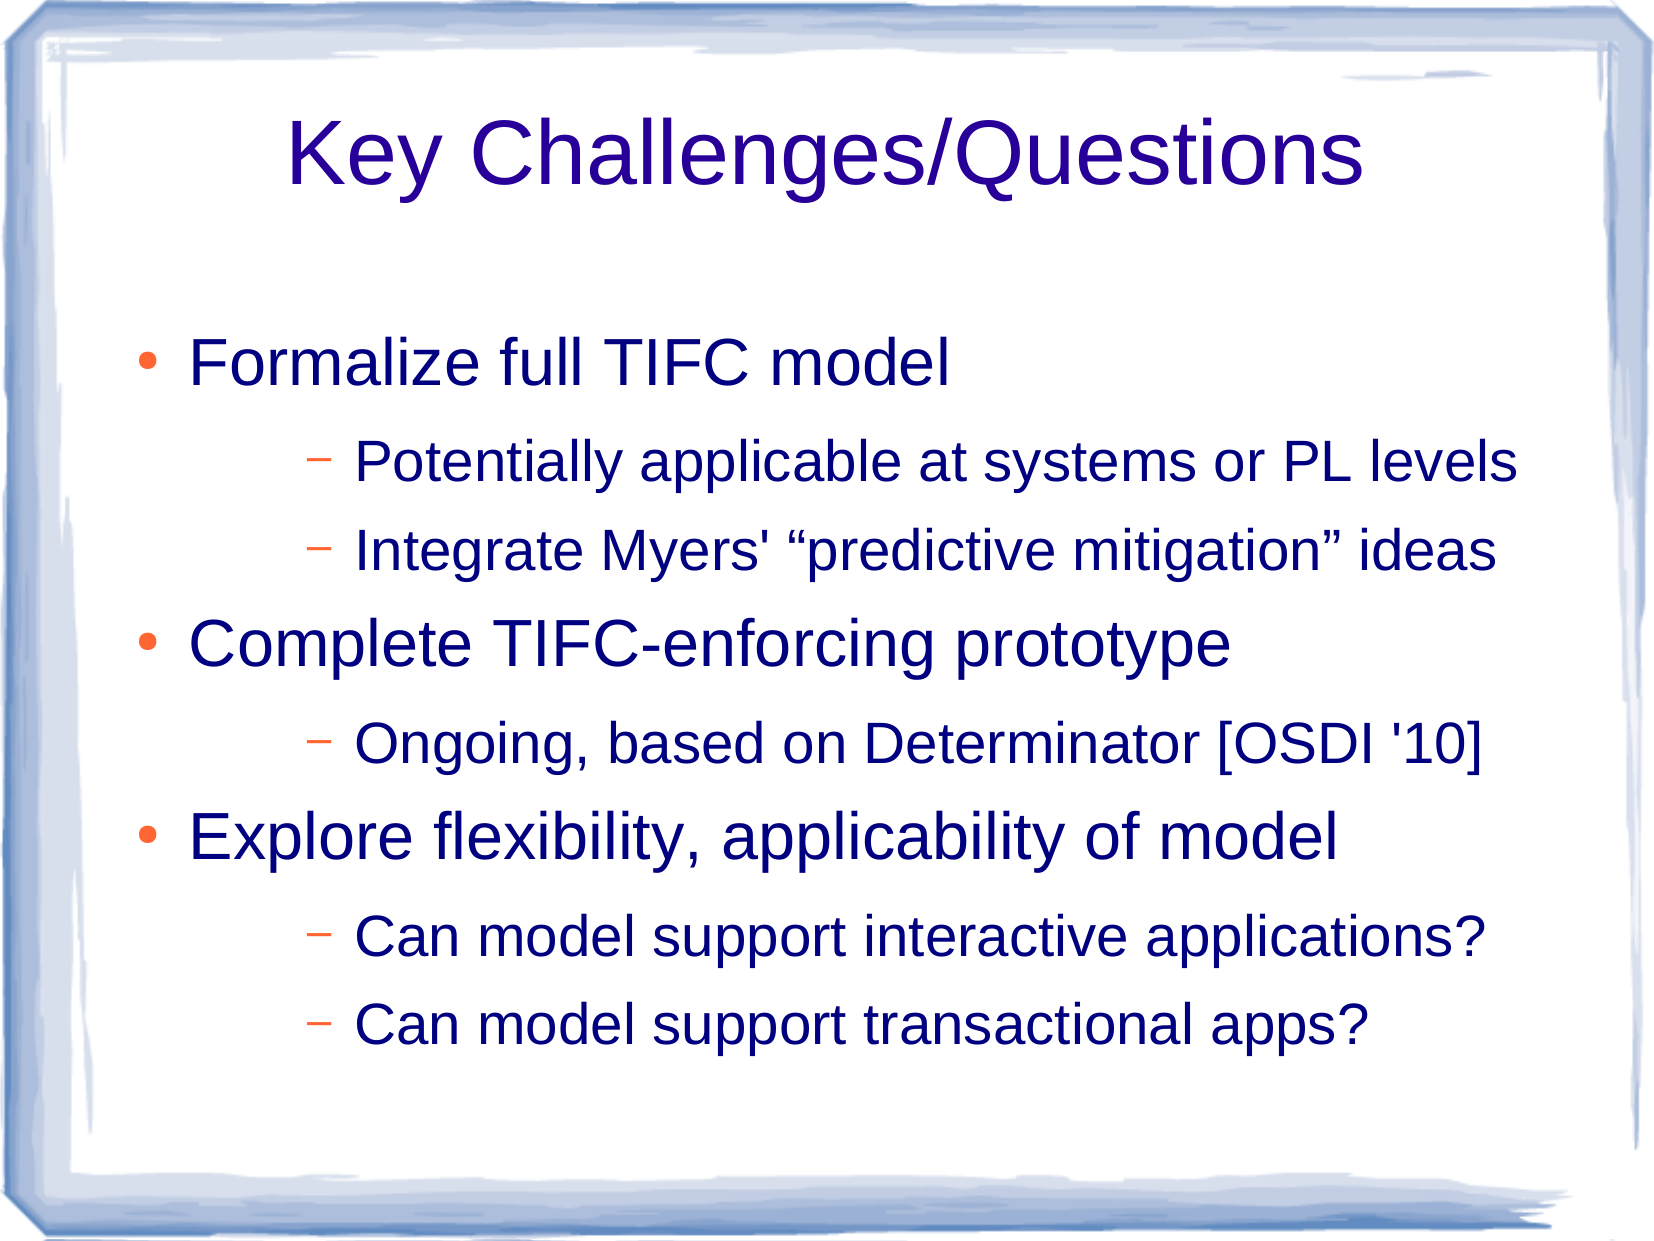

# Key Challenges/Questions
Formalize full TIFC model
Potentially applicable at systems or PL levels
Integrate Myers' “predictive mitigation” ideas
Complete TIFC-enforcing prototype
Ongoing, based on Determinator [OSDI '10]
Explore flexibility, applicability of model
Can model support interactive applications?
Can model support transactional apps?